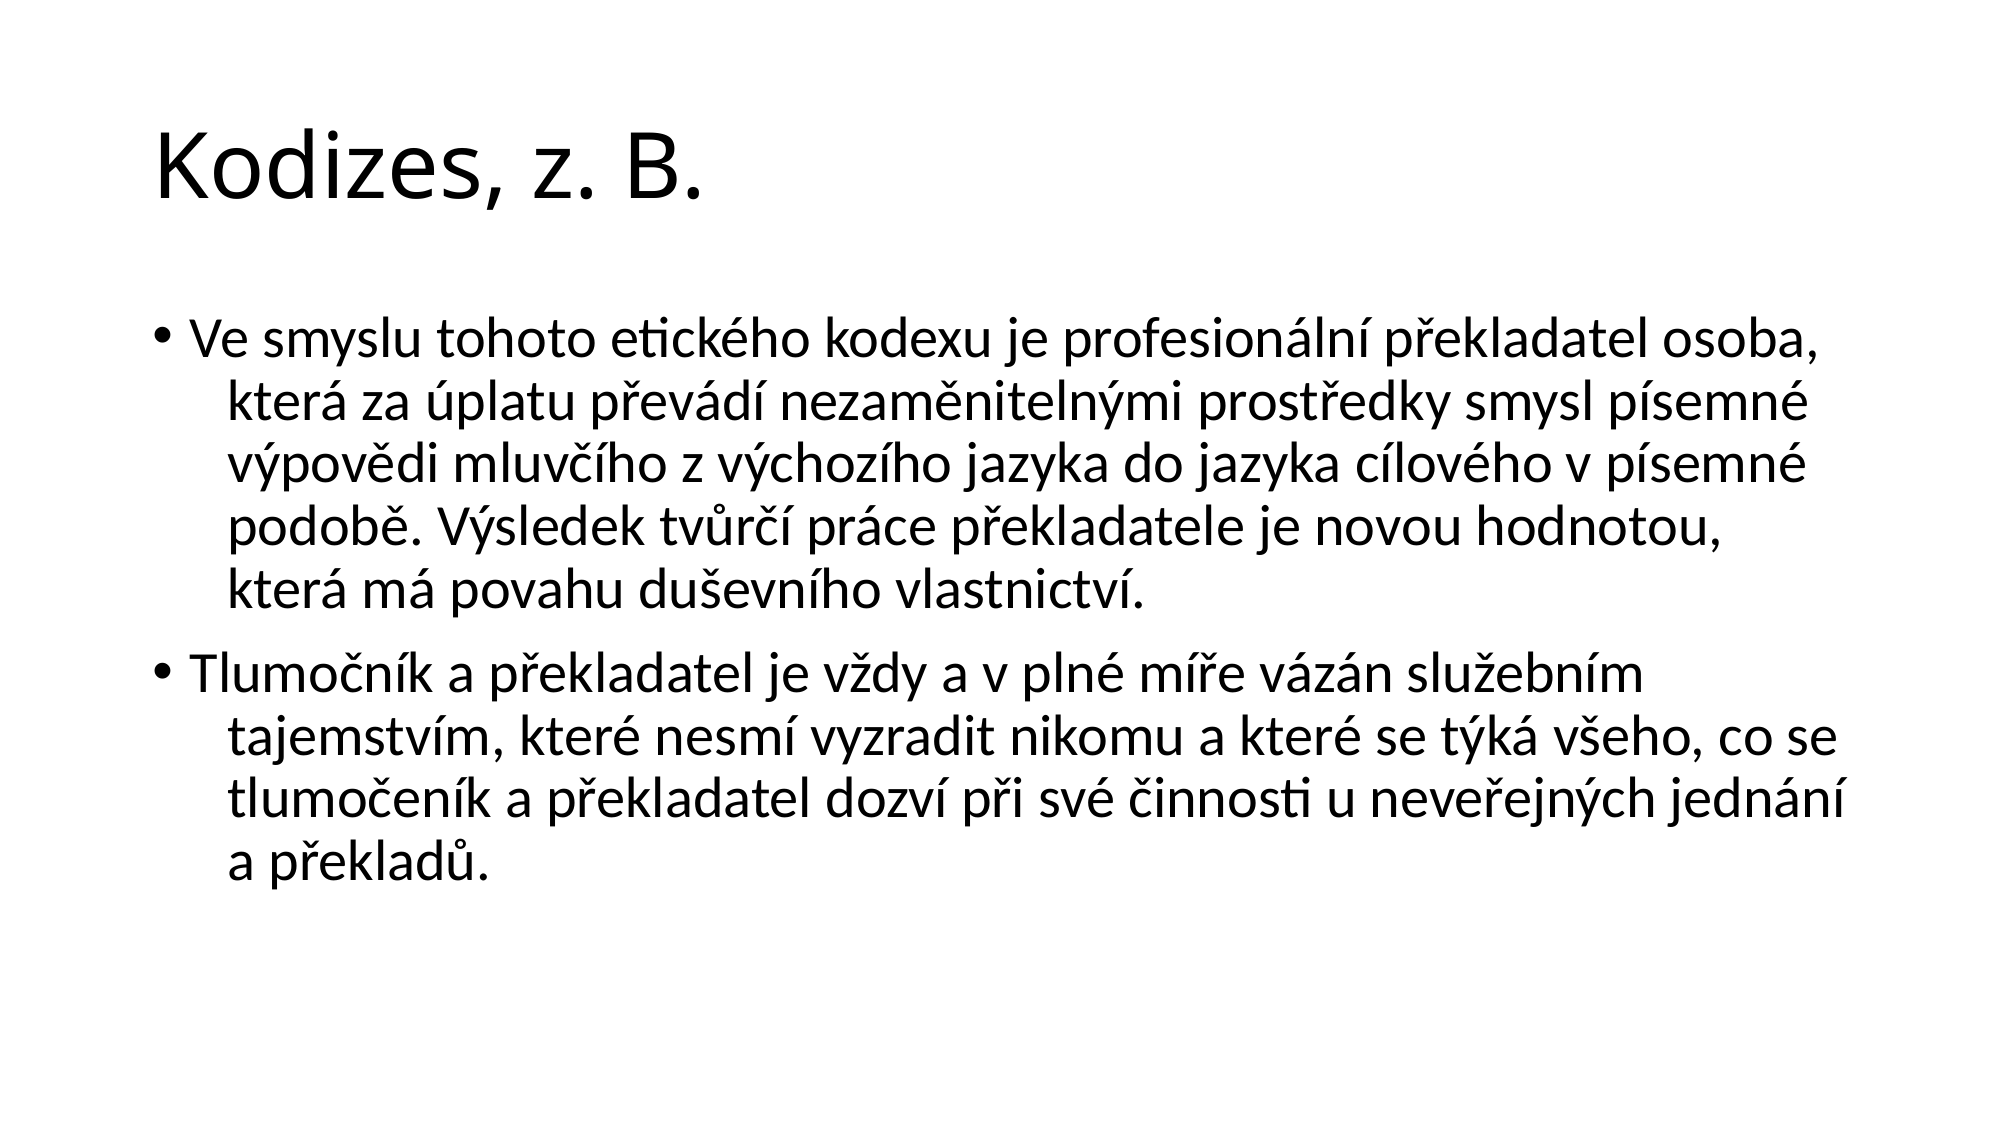

# Kodizes, z. B.
Ve smyslu tohoto etického kodexu je profesionální překladatel osoba, která za úplatu převádí nezaměnitelnými prostředky smysl písemné výpovědi mluvčího z výchozího jazyka do jazyka cílového v písemné podobě. Výsledek tvůrčí práce překladatele je novou hodnotou, která má povahu duševního vlastnictví.
Tlumočník a překladatel je vždy a v plné míře vázán služebním tajemstvím, které nesmí vyzradit nikomu a které se týká všeho, co se tlumočeník a překladatel dozví při své činnosti u neveřejných jednání a překladů.